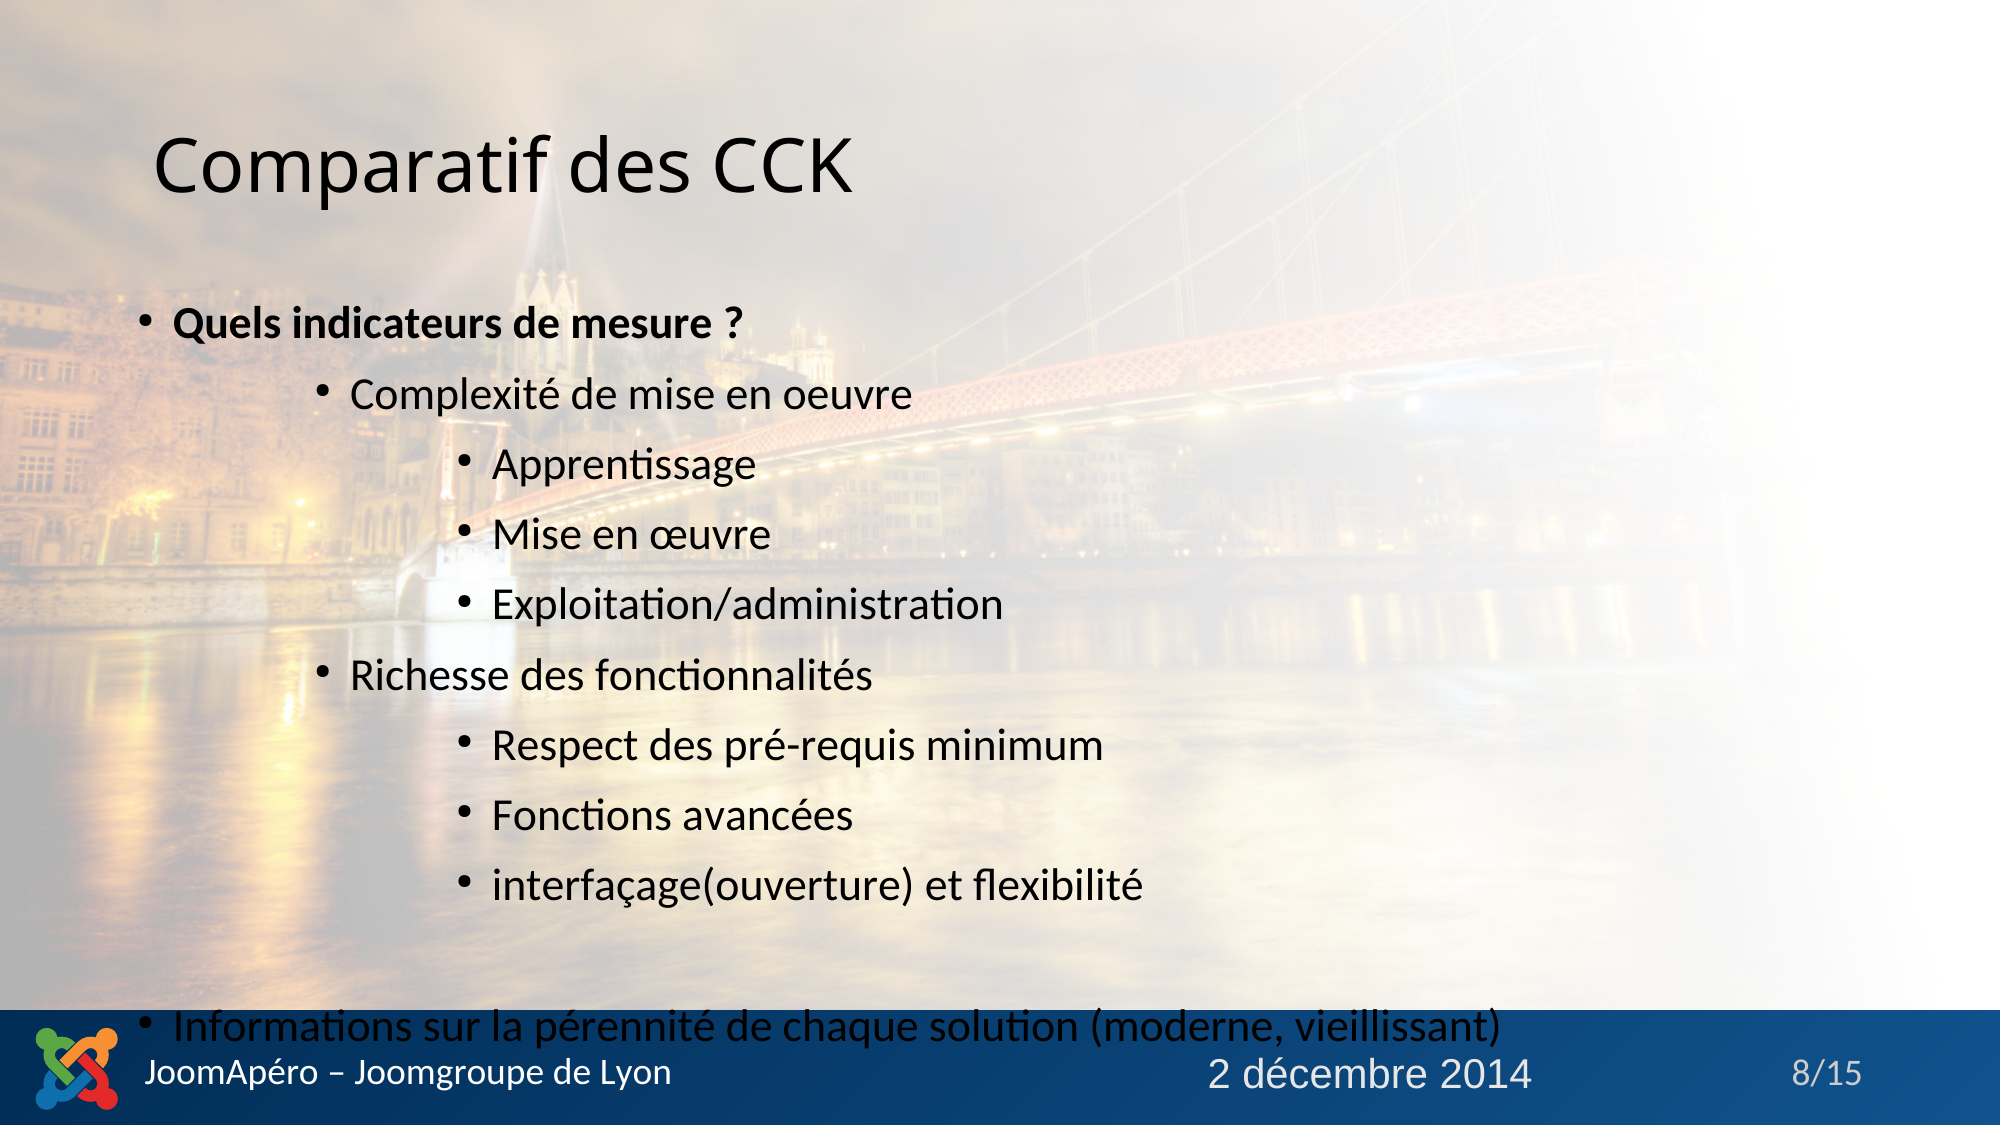

# Comparatif des CCK
Quels indicateurs de mesure ?
Complexité de mise en oeuvre
Apprentissage
Mise en œuvre
Exploitation/administration
Richesse des fonctionnalités
Respect des pré-requis minimum
Fonctions avancées
interfaçage(ouverture) et flexibilité
Informations sur la pérennité de chaque solution (moderne, vieillissant)
Suggestions de rajouter l'exention Fabrik au comparatif CCK
Travaux pratiques : fiche d'évaluation CCK à remplir par les participants
8